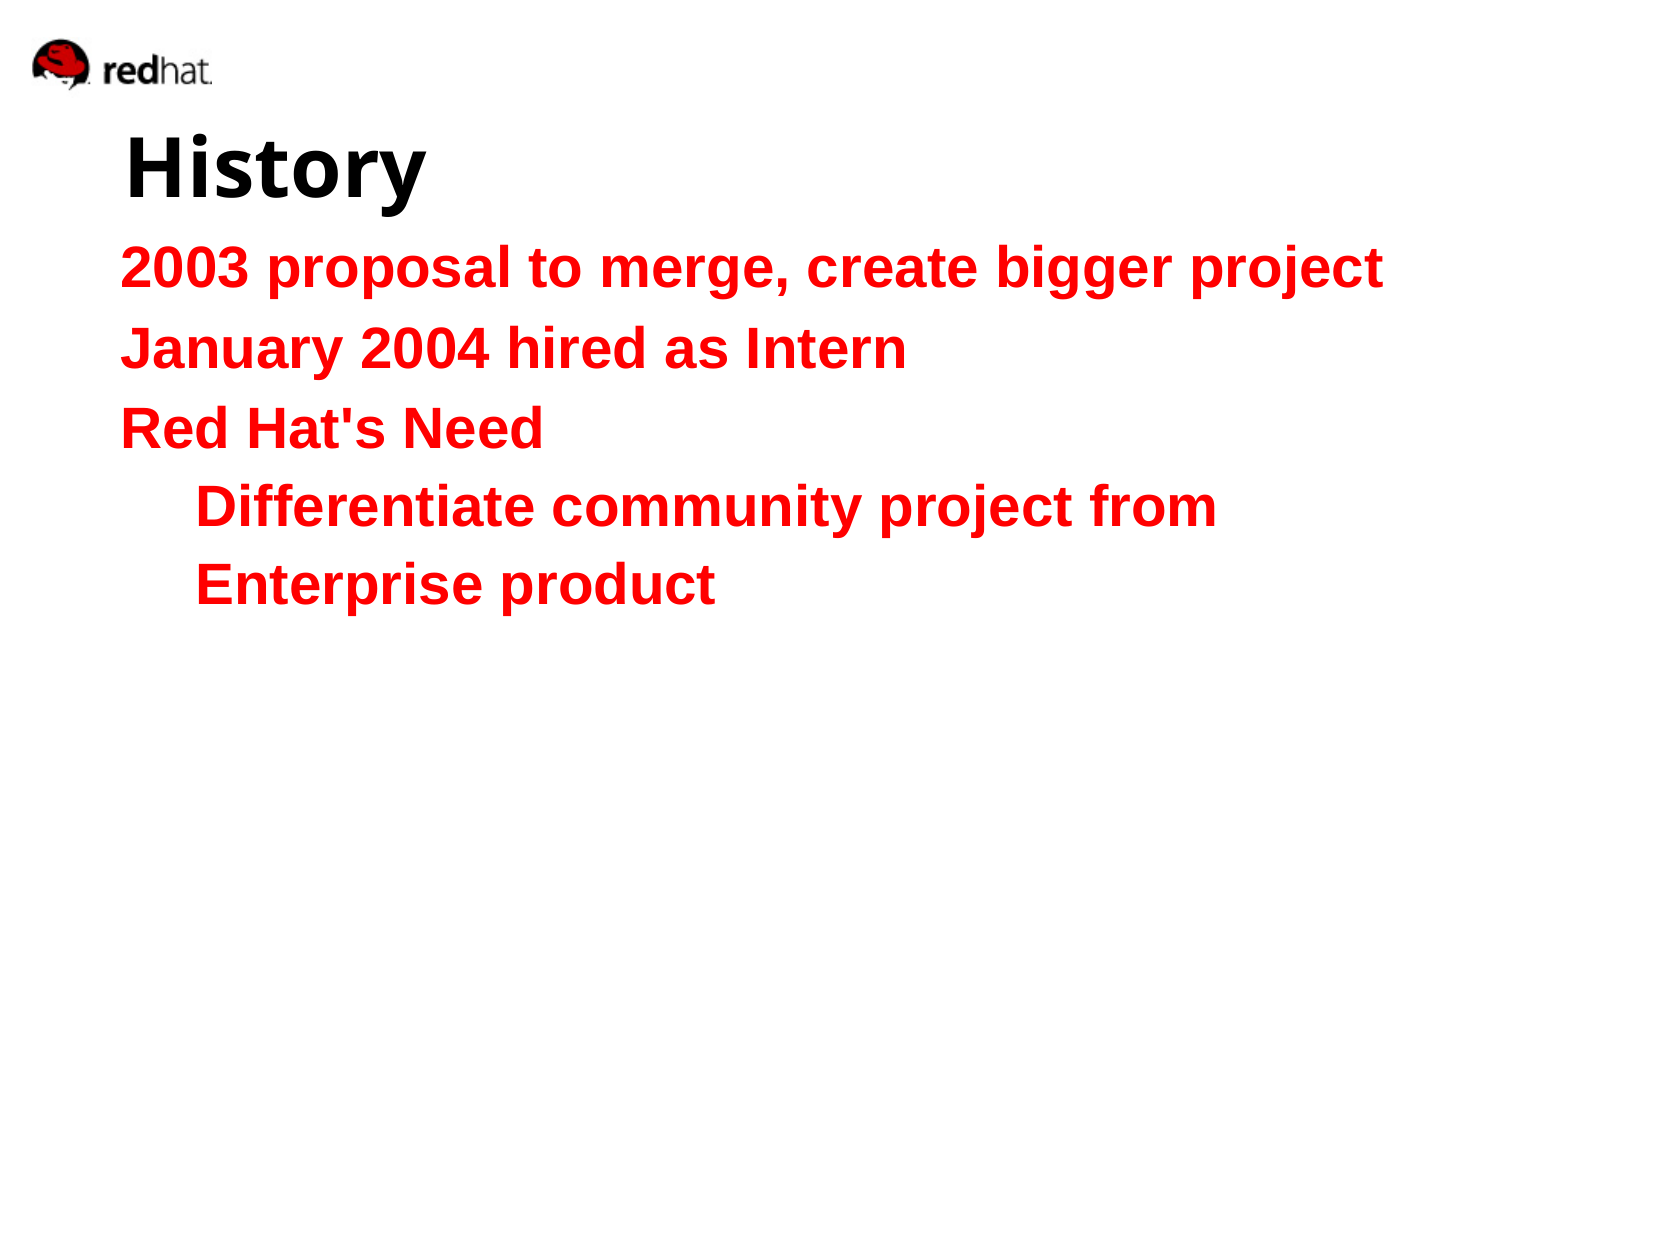

# History
2003 proposal to merge, create bigger project
January 2004 hired as Intern
Red Hat's Need
Differentiate community project from
Enterprise product